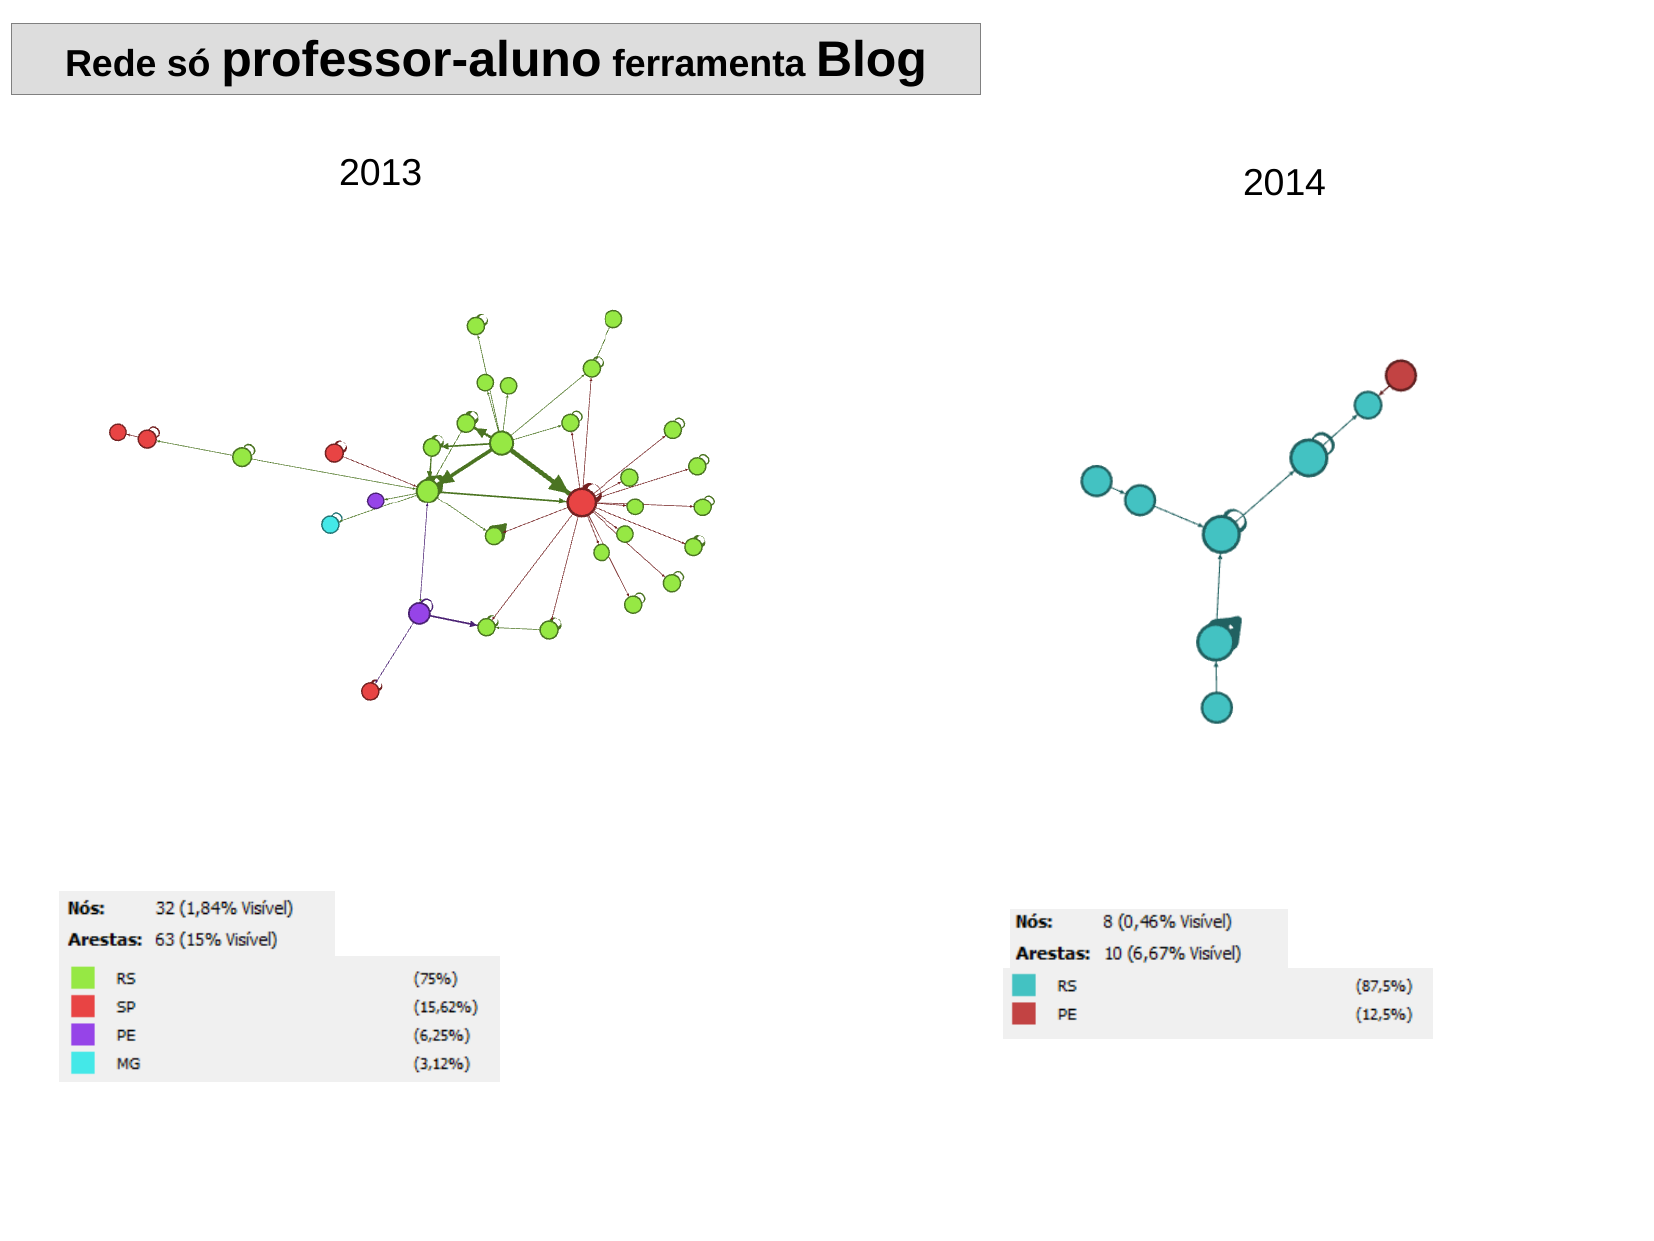

Rede só professor-aluno ferramenta Blog
2013
2014